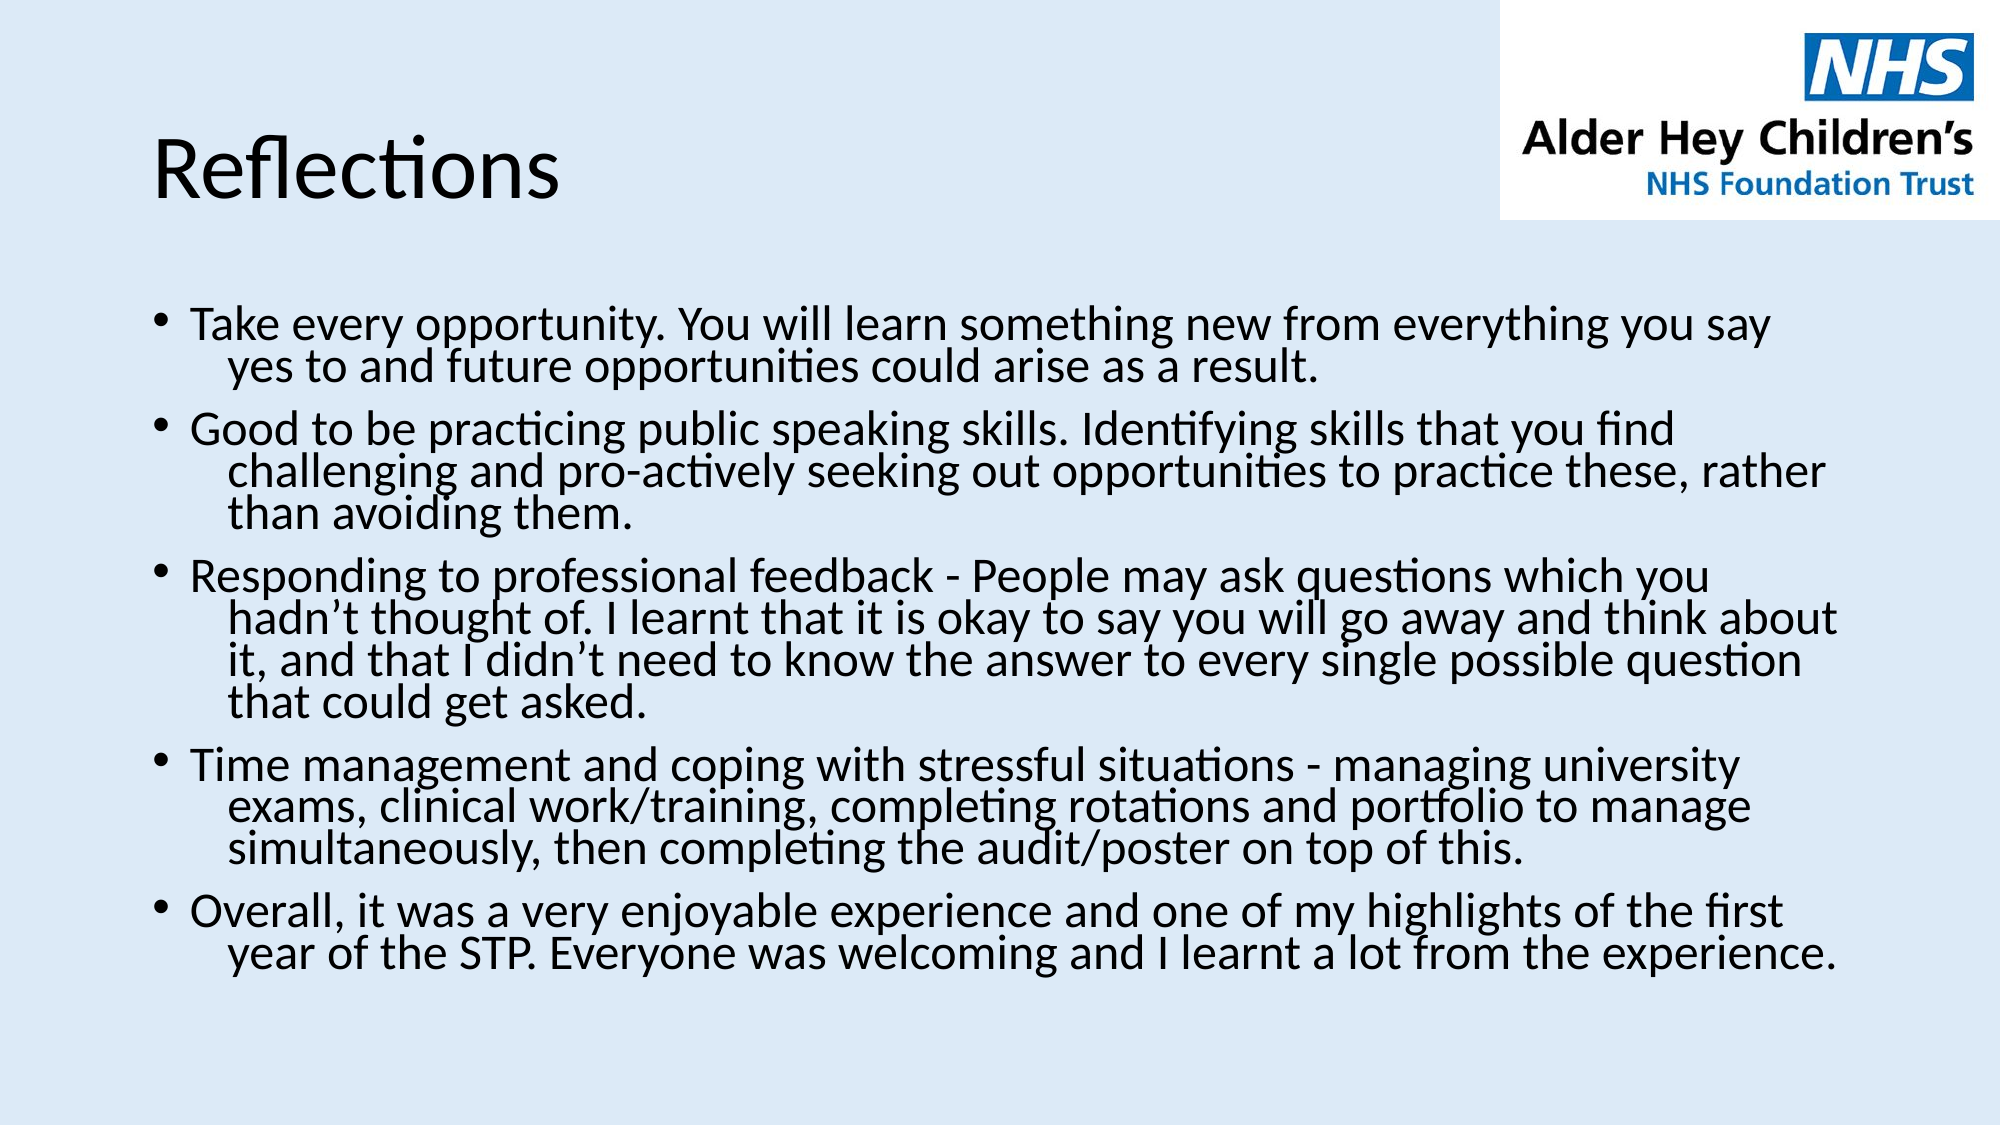

# Reflections
Take every opportunity. You will learn something new from everything you say yes to and future opportunities could arise as a result.
Good to be practicing public speaking skills. Identifying skills that you find challenging and pro-actively seeking out opportunities to practice these, rather than avoiding them.
Responding to professional feedback - People may ask questions which you hadn’t thought of. I learnt that it is okay to say you will go away and think about it, and that I didn’t need to know the answer to every single possible question that could get asked.
Time management and coping with stressful situations - managing university exams, clinical work/training, completing rotations and portfolio to manage simultaneously, then completing the audit/poster on top of this.
Overall, it was a very enjoyable experience and one of my highlights of the first year of the STP. Everyone was welcoming and I learnt a lot from the experience.